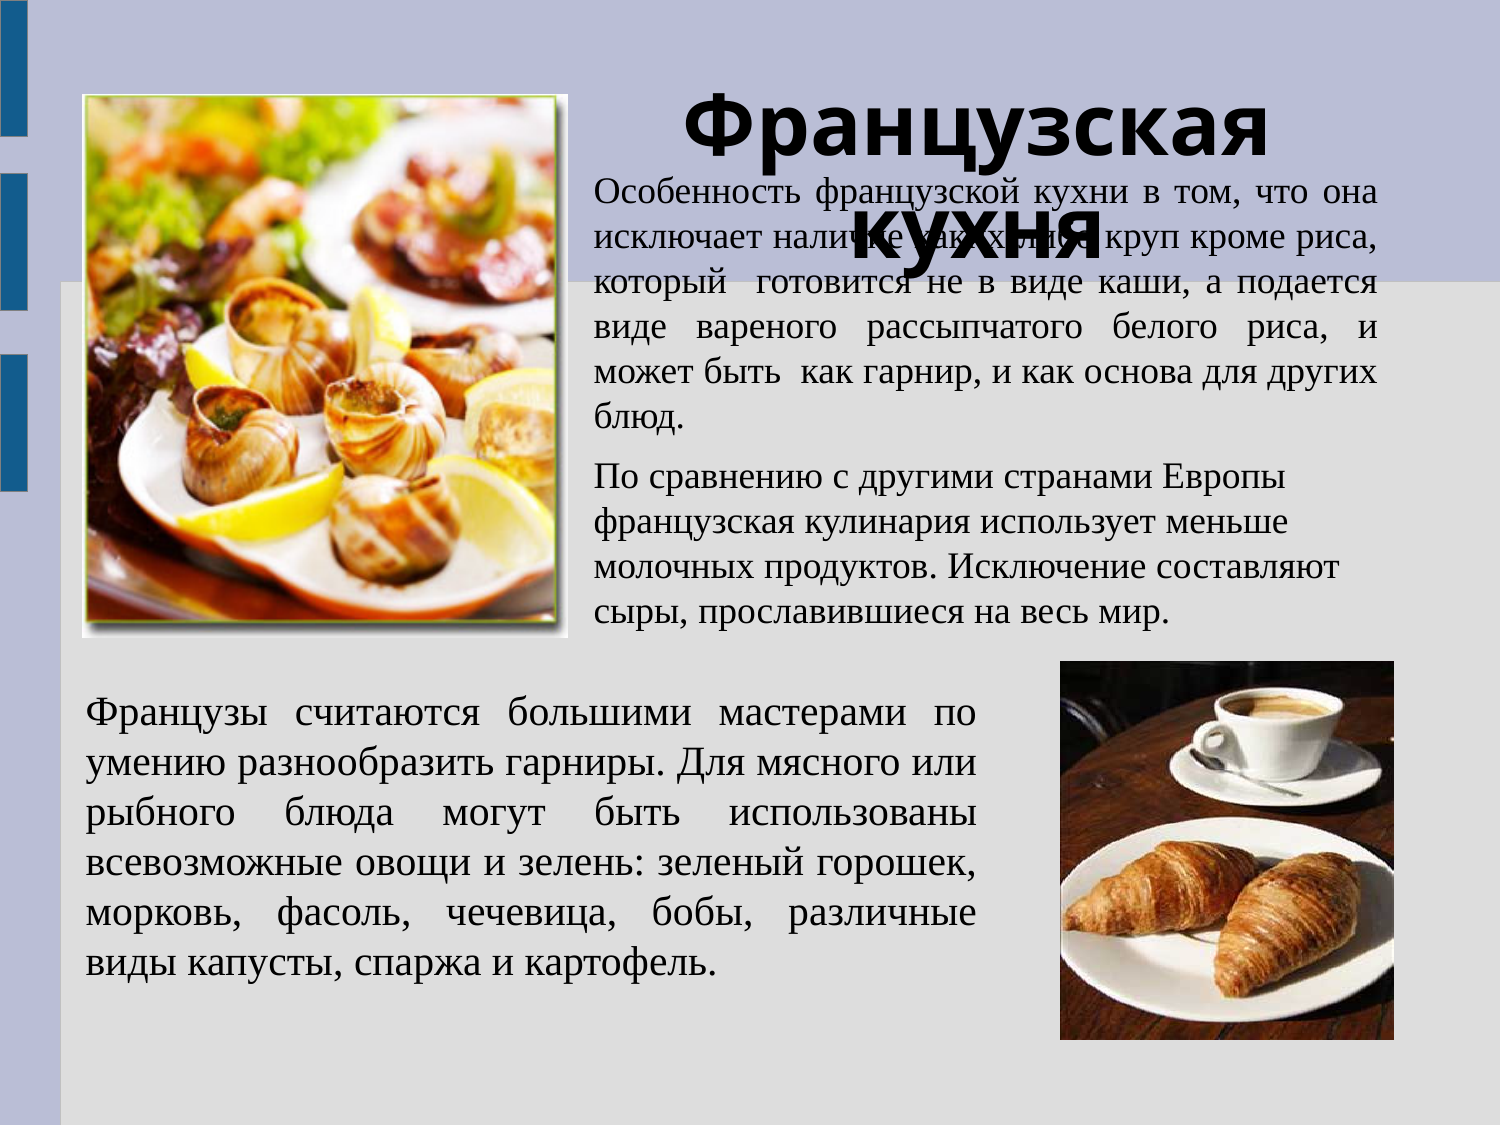

# Французская кухня
Особенность французской кухни в том, что она исключает наличие каких-либо круп кроме риса, который готовится не в виде каши, а подается виде вареного рассыпчатого белого риса, и может быть как гарнир, и как основа для других блюд.
По сравнению с другими странами Европы французская кулинария использует меньше молочных продуктов. Исключение составляют сыры, прославившиеся на весь мир.
Французы считаются большими мастерами по умению разнообразить гарниры. Для мясного или рыбного блюда могут быть использованы всевозможные овощи и зелень: зеленый горошек, морковь, фасоль, чечевица, бобы, различные виды капусты, спаржа и картофель.